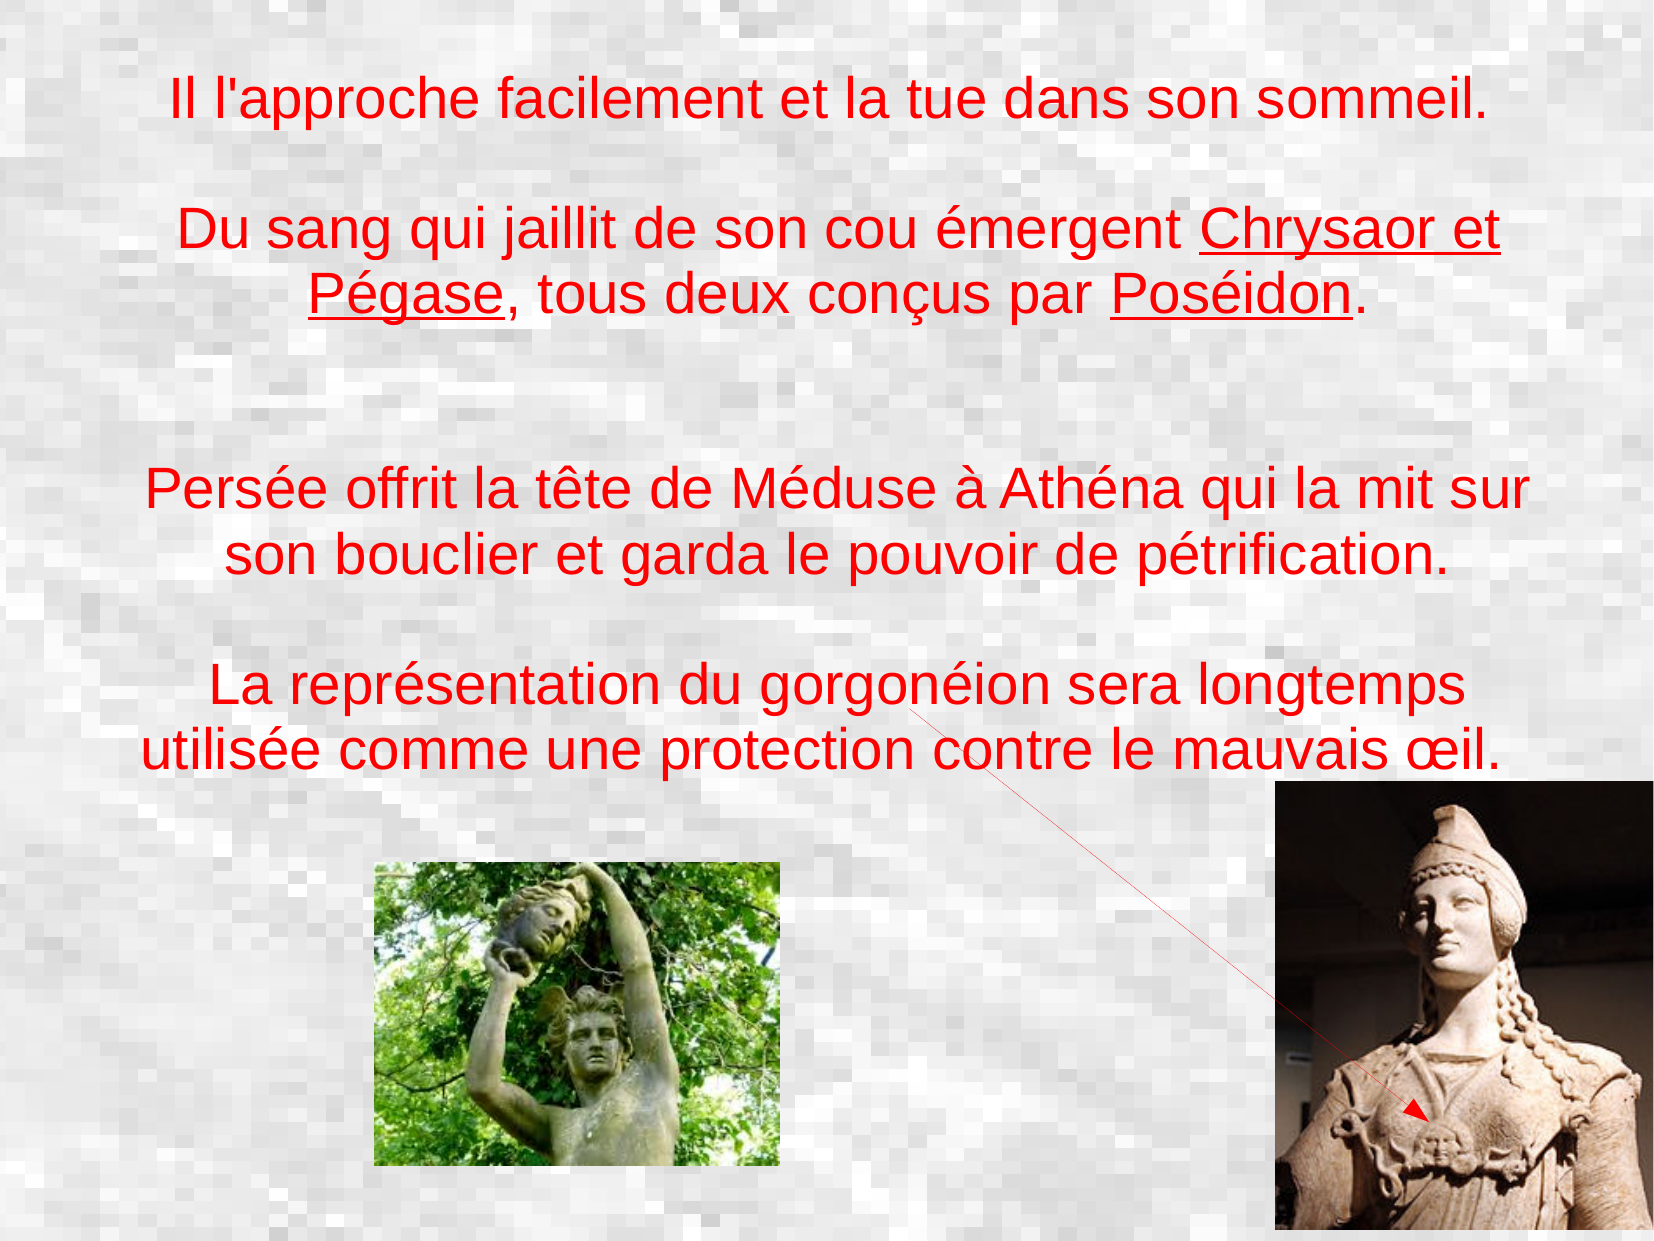

#
Il l'approche facilement et la tue dans son sommeil.
Du sang qui jaillit de son cou émergent Chrysaor et Pégase, tous deux conçus par Poséidon.
Persée offrit la tête de Méduse à Athéna qui la mit sur son bouclier et garda le pouvoir de pétrification.
La représentation du gorgonéion sera longtemps utilisée comme une protection contre le mauvais œil.